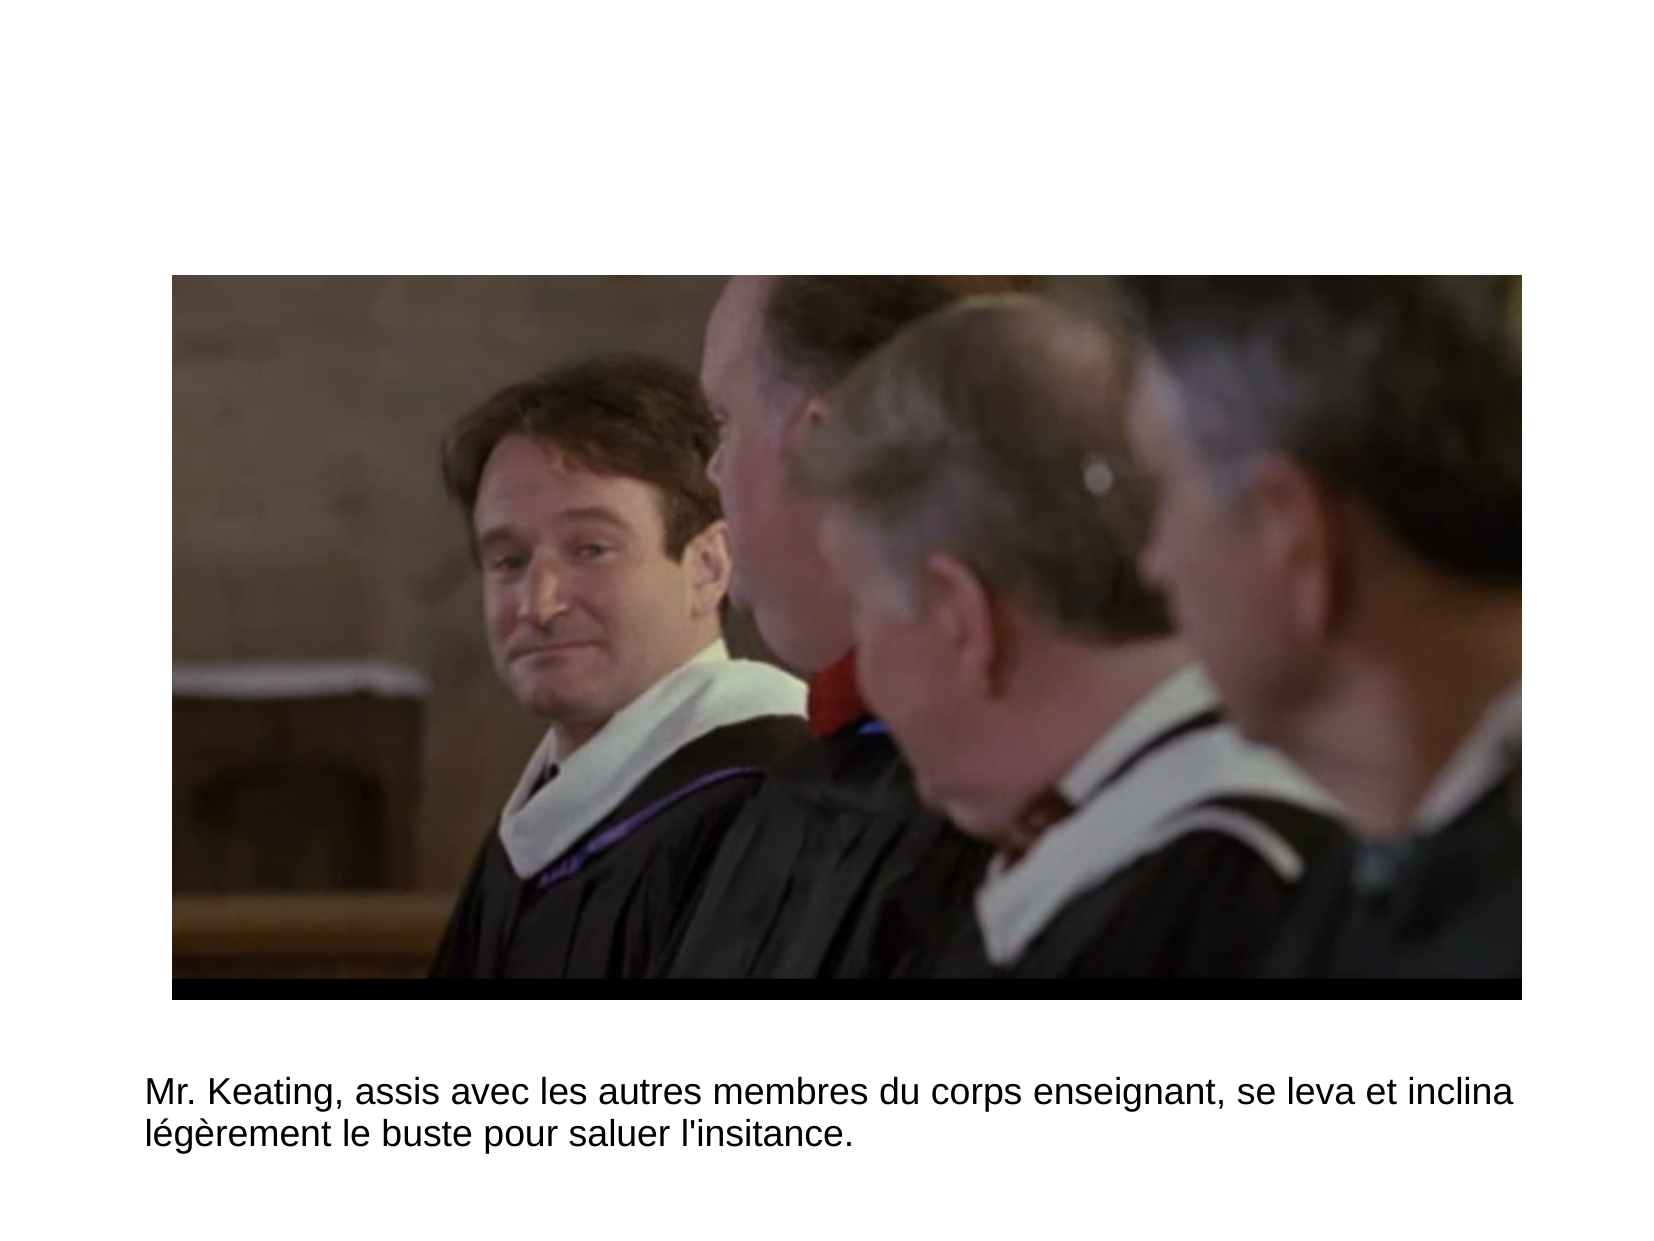

Mr. Keating, assis avec les autres membres du corps enseignant, se leva et inclina légèrement le buste pour saluer l'insitance.